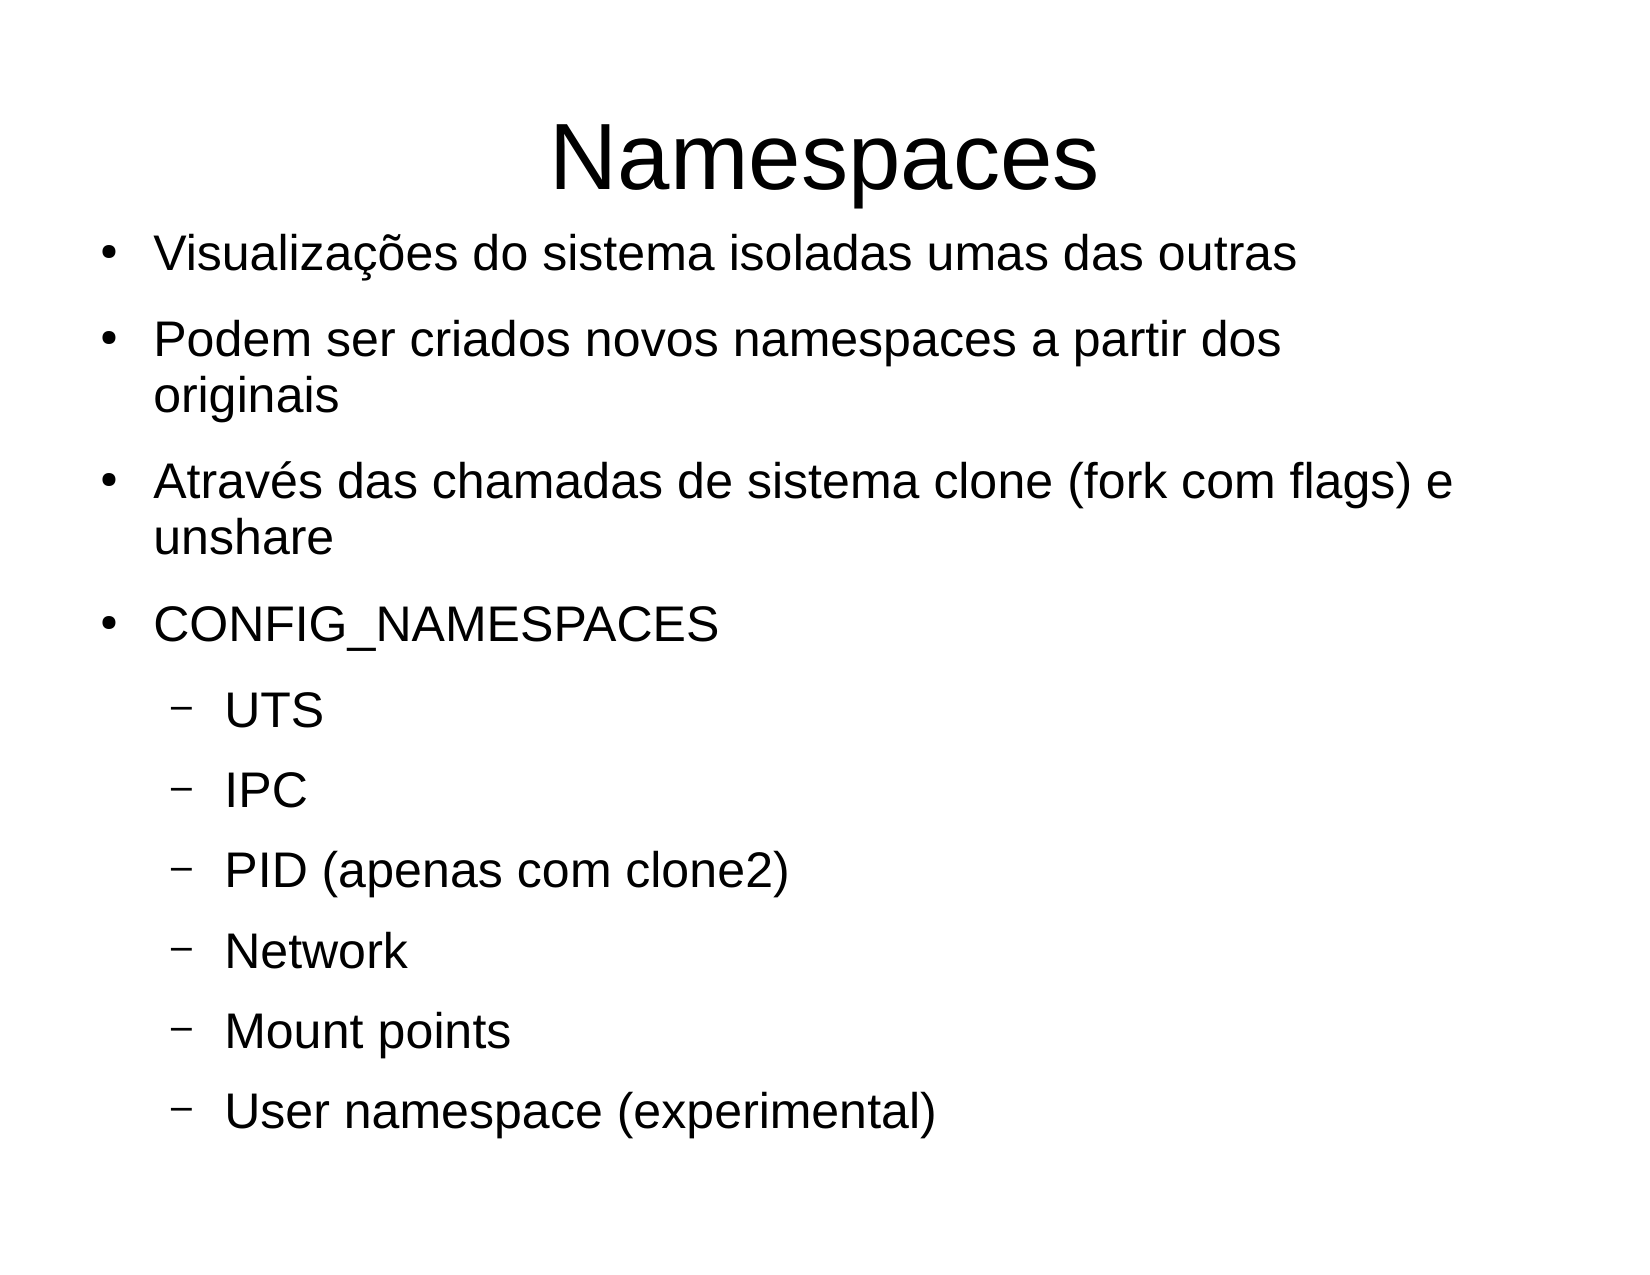

# Namespaces
Visualizações do sistema isoladas umas das outras
Podem ser criados novos namespaces a partir dos originais
Através das chamadas de sistema clone (fork com flags) e unshare
CONFIG_NAMESPACES
UTS
IPC
PID (apenas com clone2)
Network
Mount points
User namespace (experimental)